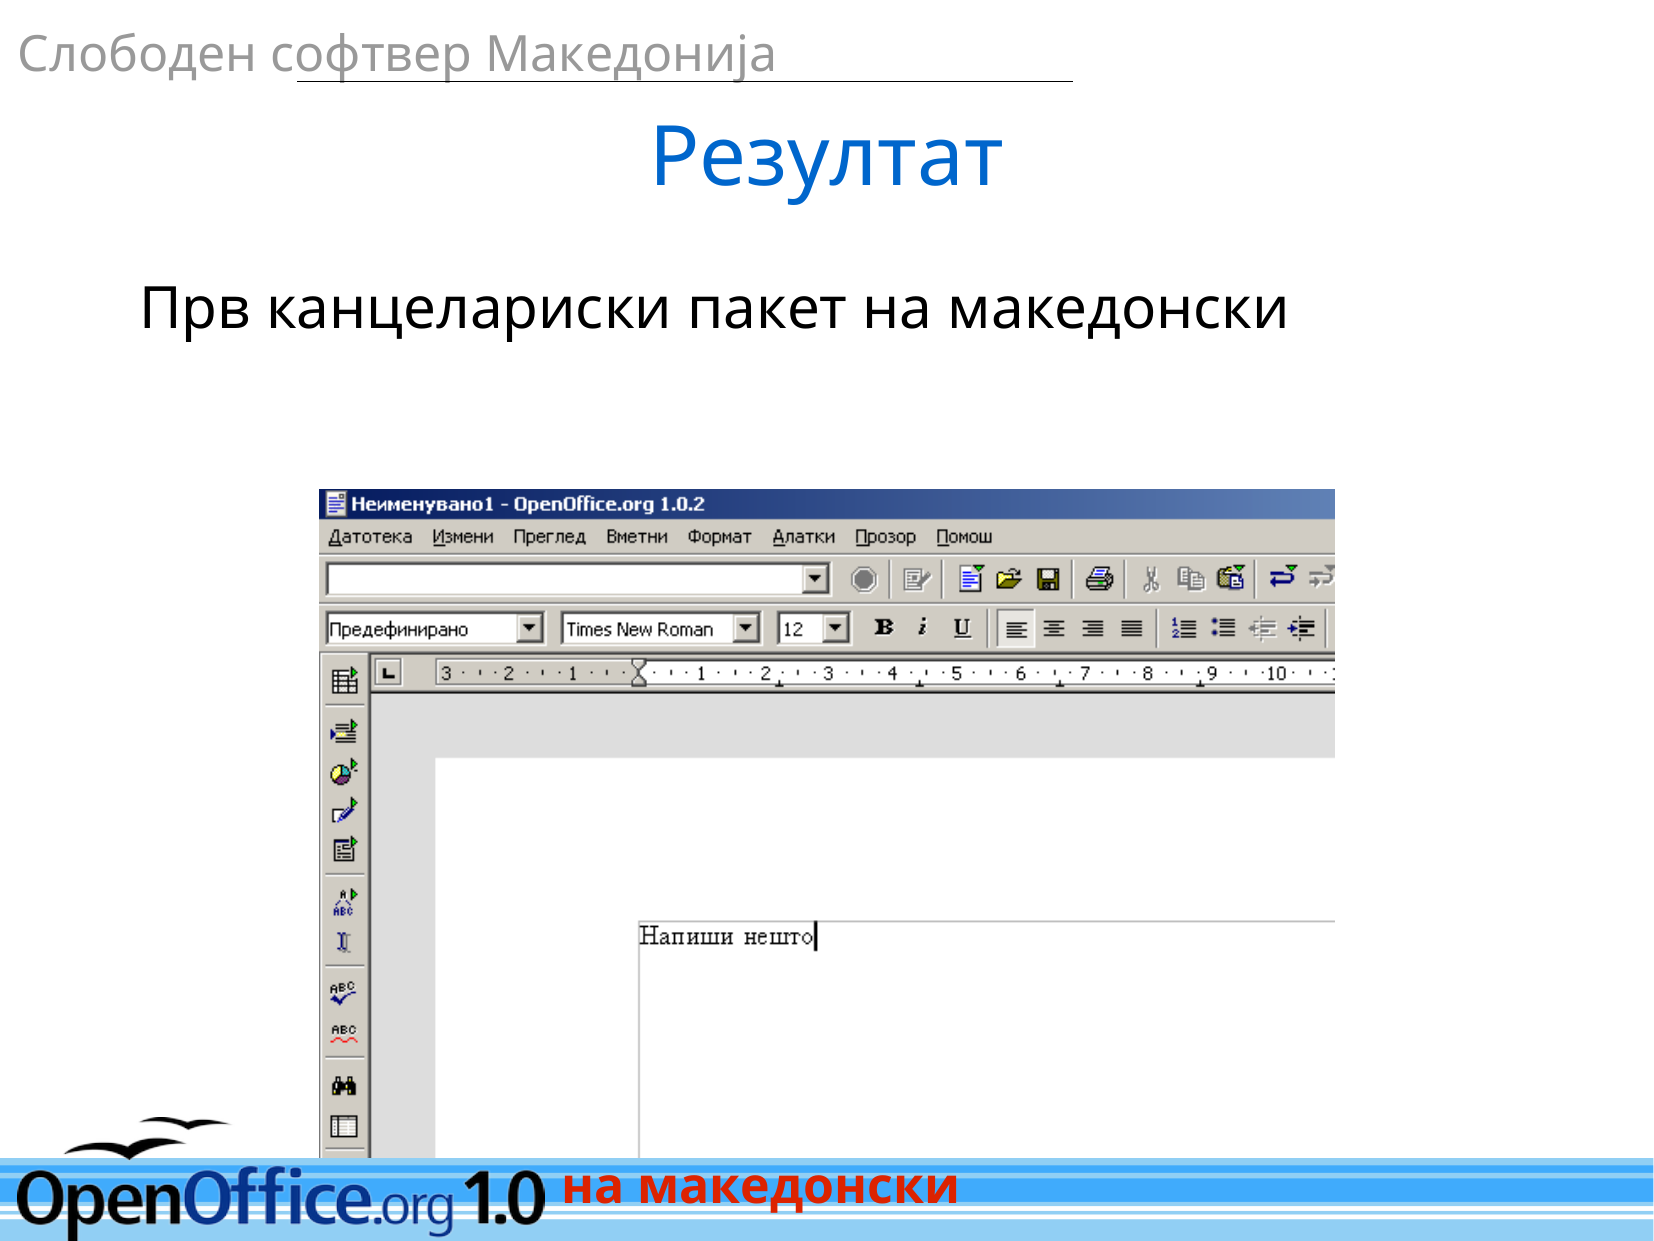

# Резултат
Прв канцелариски пакет на македонски